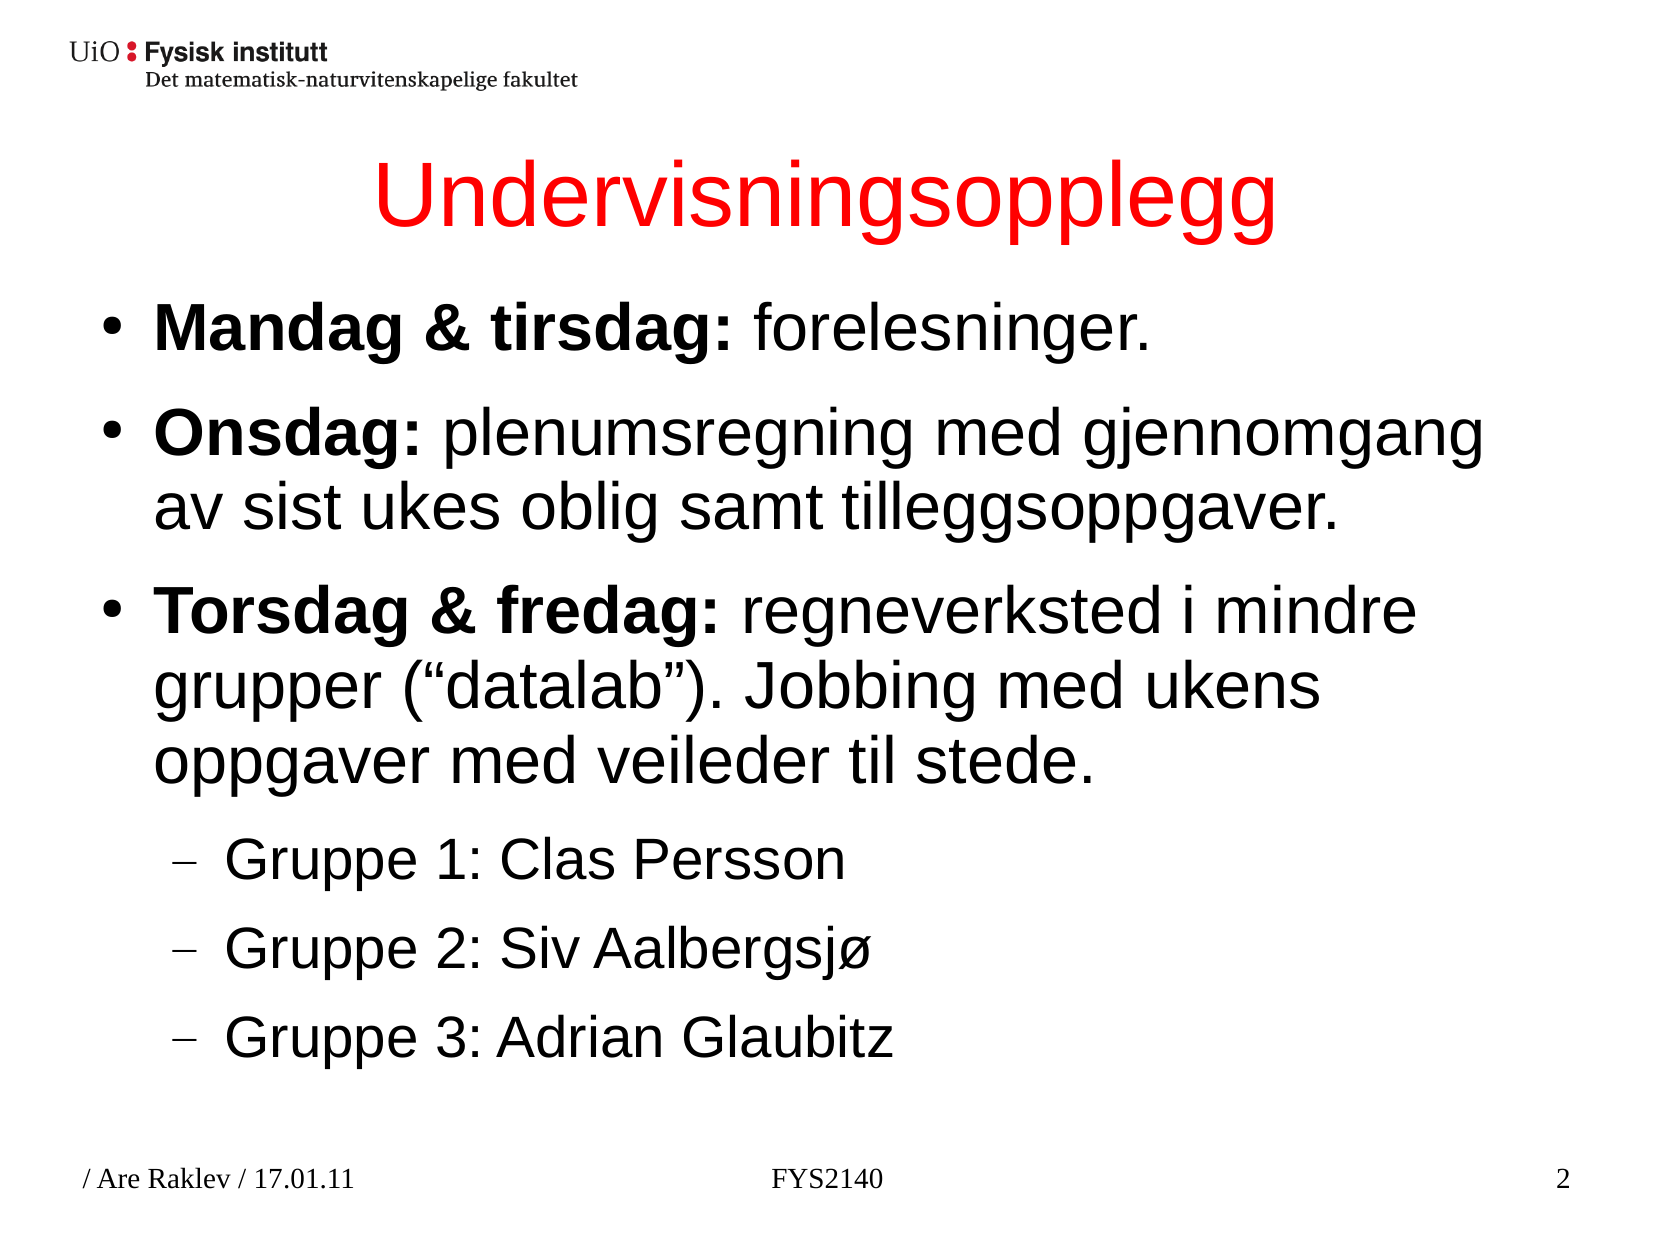

# Undervisningsopplegg
Mandag & tirsdag: forelesninger.
Onsdag: plenumsregning med gjennomgang av sist ukes oblig samt tilleggsoppgaver.
Torsdag & fredag: regneverksted i mindre grupper (“datalab”). Jobbing med ukens oppgaver med veileder til stede.
Gruppe 1: Clas Persson
Gruppe 2: Siv Aalbergsjø
Gruppe 3: Adrian Glaubitz
/ Are Raklev / 17.01.11
FYS2140
2